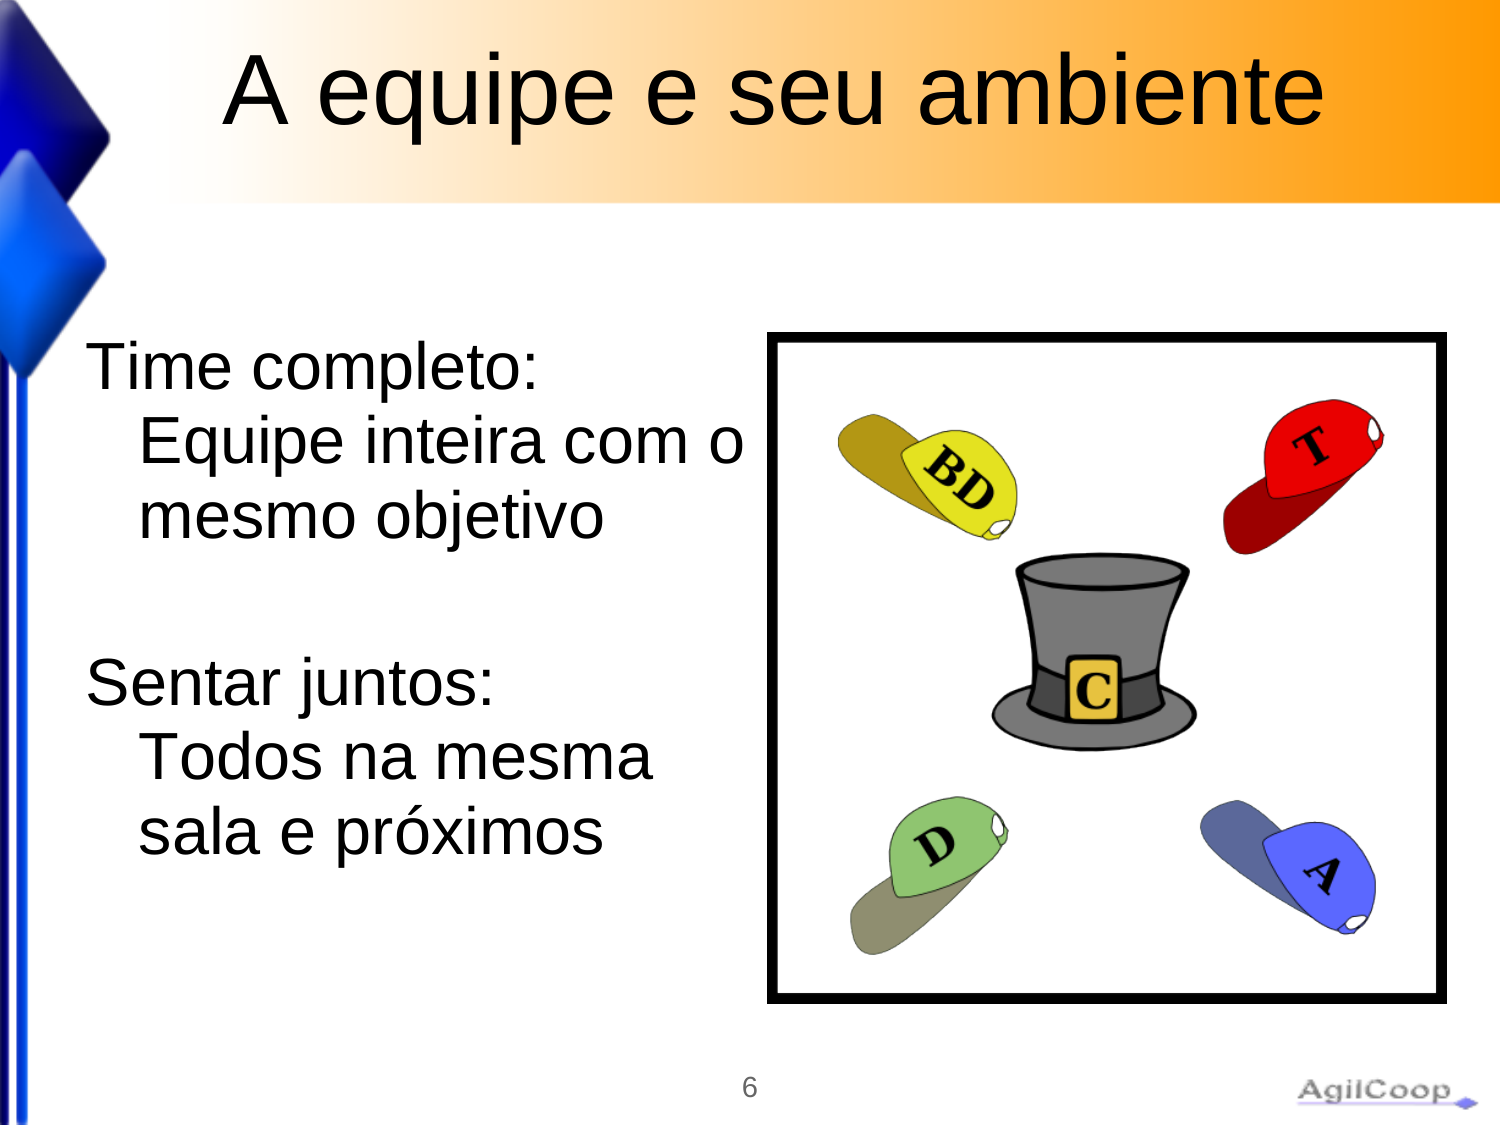

# A equipe e seu ambiente
Time completo:
Equipe inteira com o mesmo objetivo
Sentar juntos:
Todos na mesma sala e próximos
6